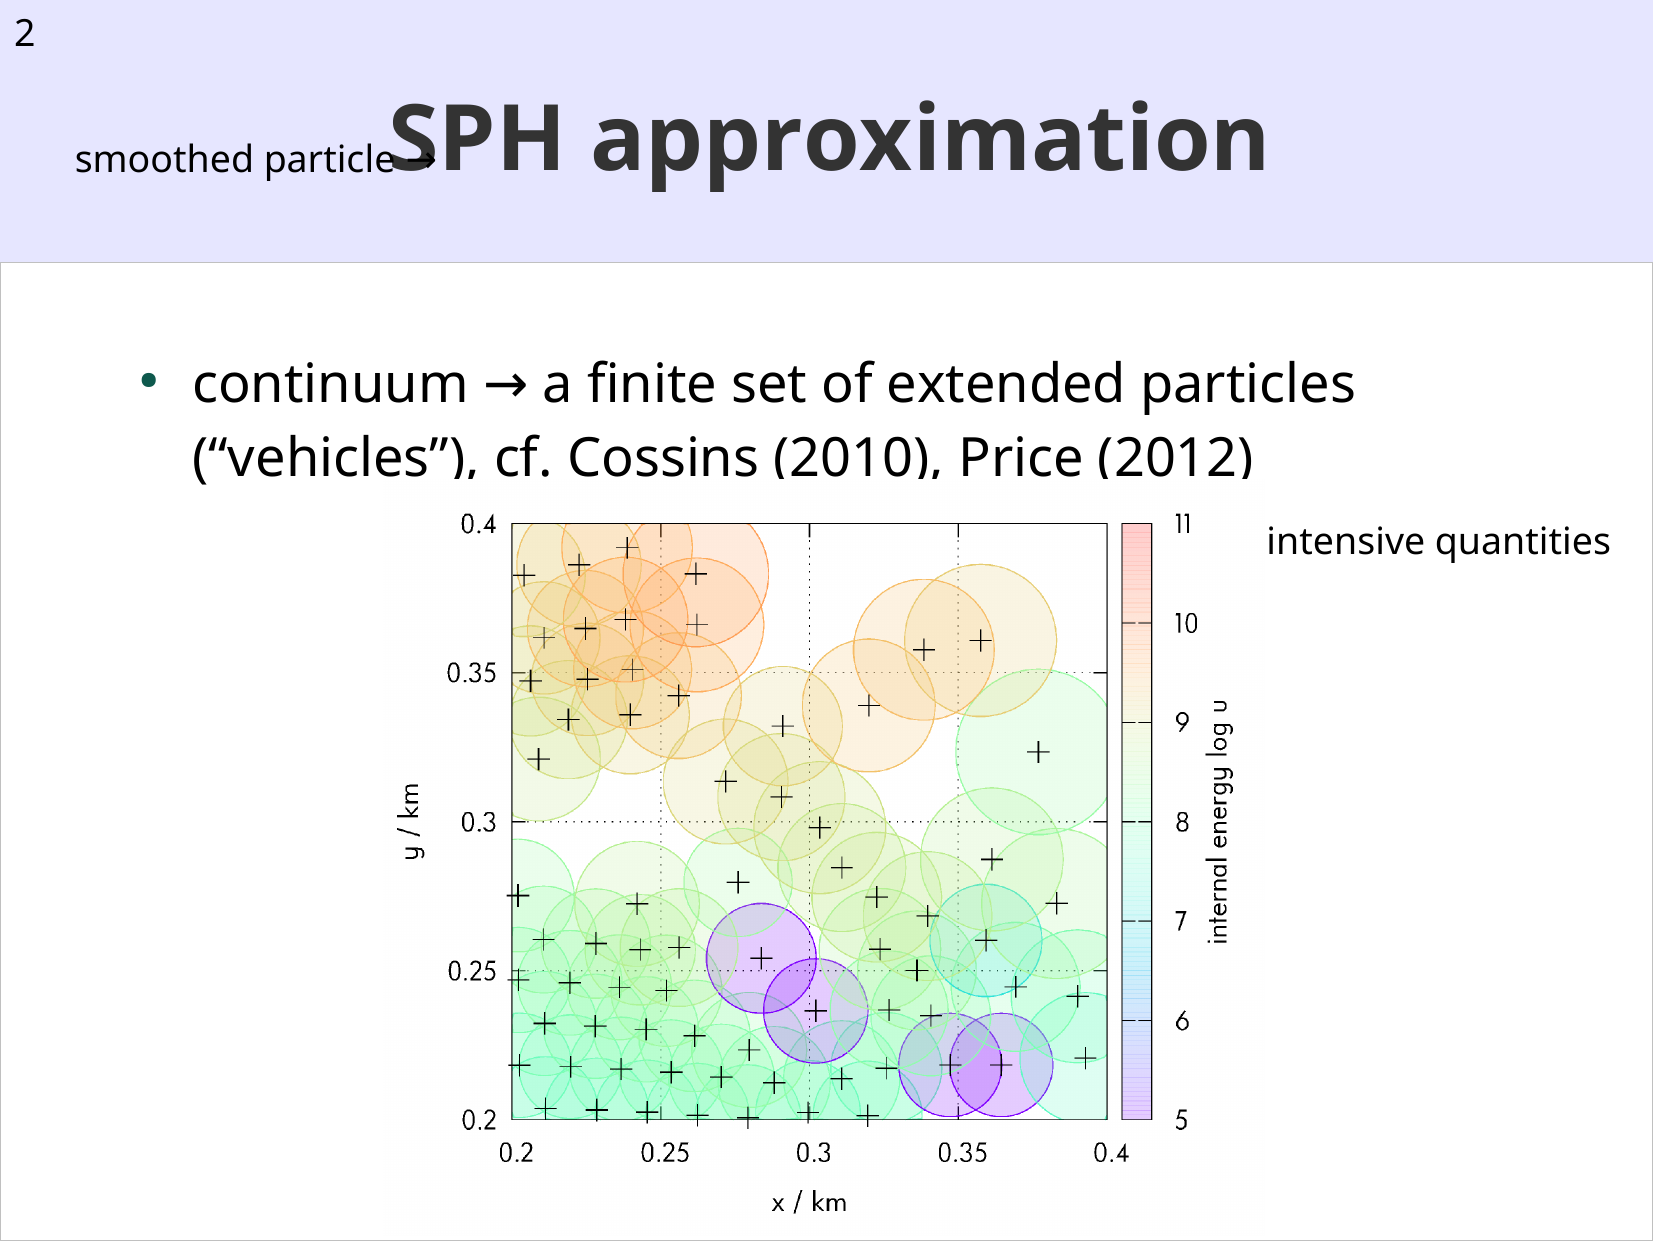

2
# SPH approximation
smoothed particle →
continuum → a finite set of extended particles (“vehicles”), cf. Cossins (2010), Price (2012)
intensive quantities